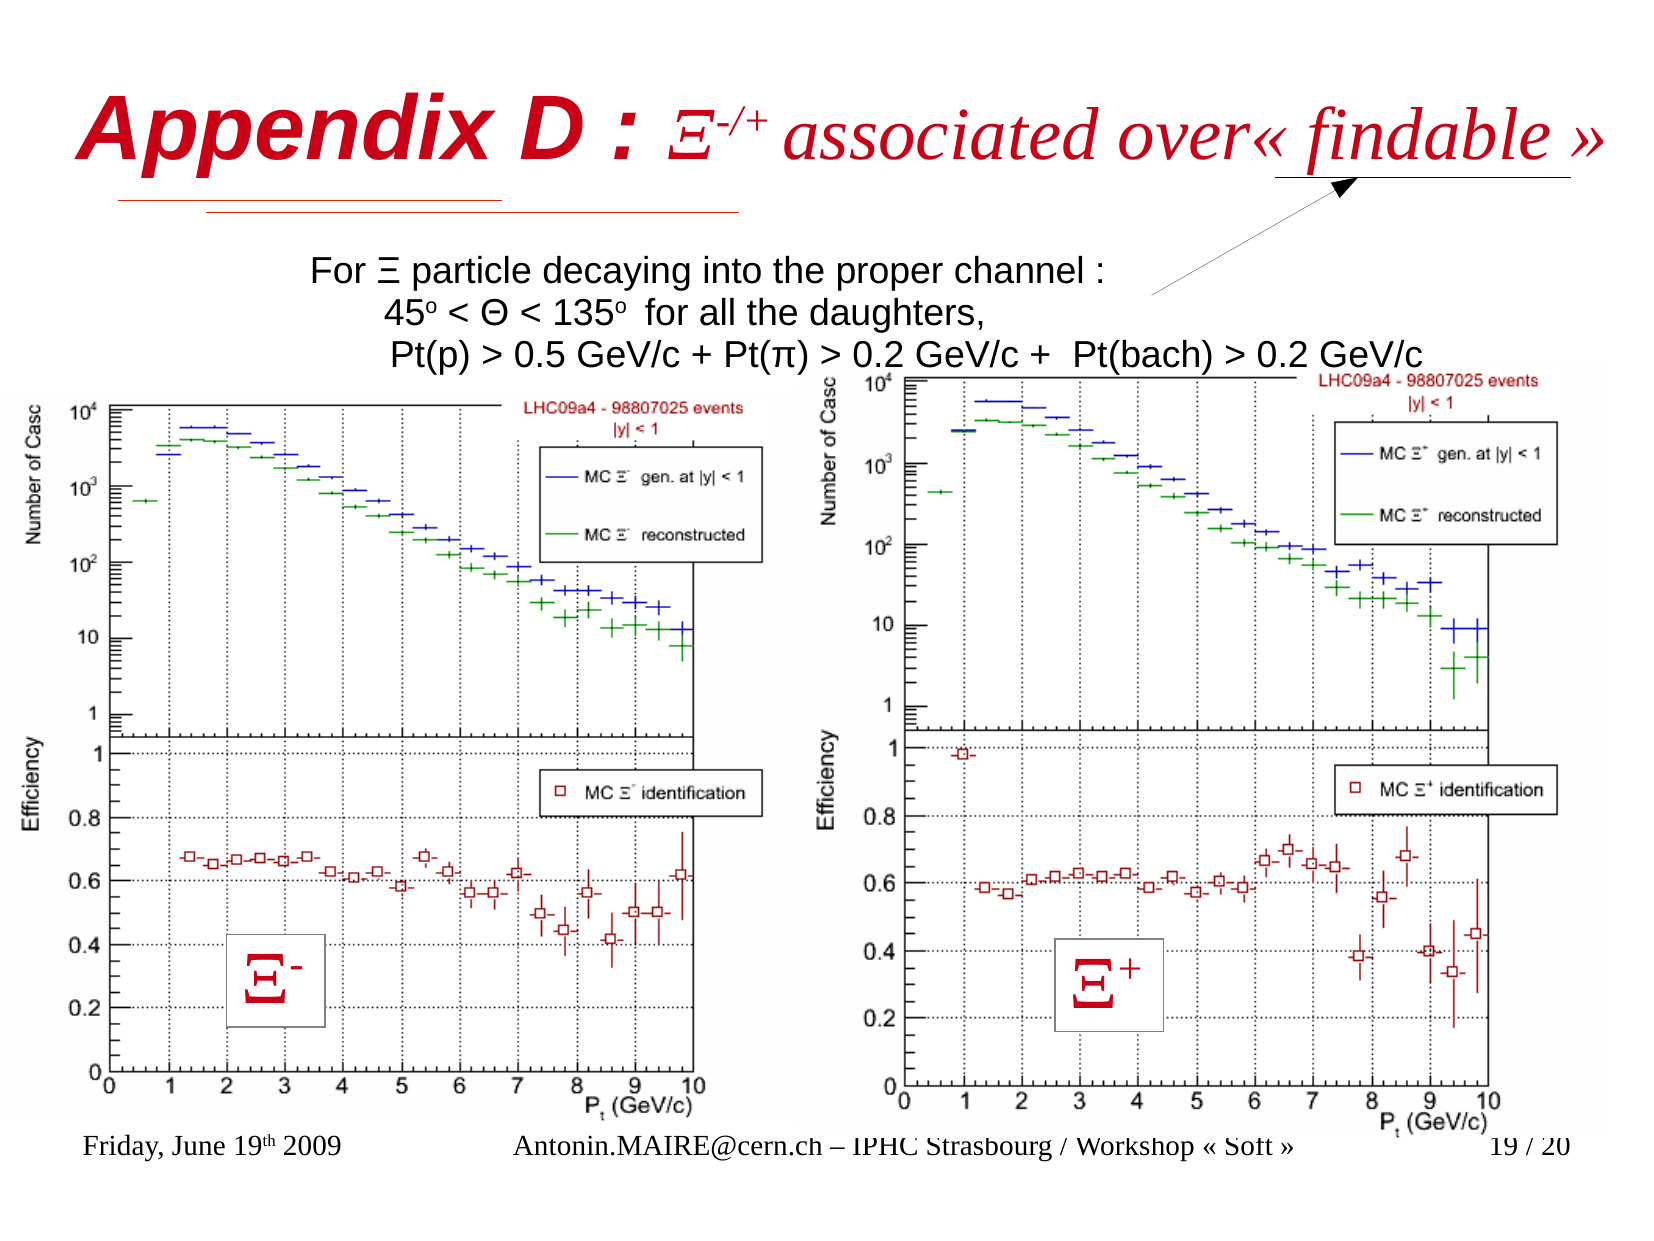

# Appendix D : Ξ-/+ associated over« findable »
For Ξ particle decaying into the proper channel :
	45o < Θ < 135o for all the daughters,
	 Pt(p) > 0.5 GeV/c + Pt(π) > 0.2 GeV/c + Pt(bach) > 0.2 GeV/c
Ξ-
Ξ+
Mon, March 31st, 2008
Antonin Maire - IPHC Strasbourg / AliceWeek Apr. 08
19